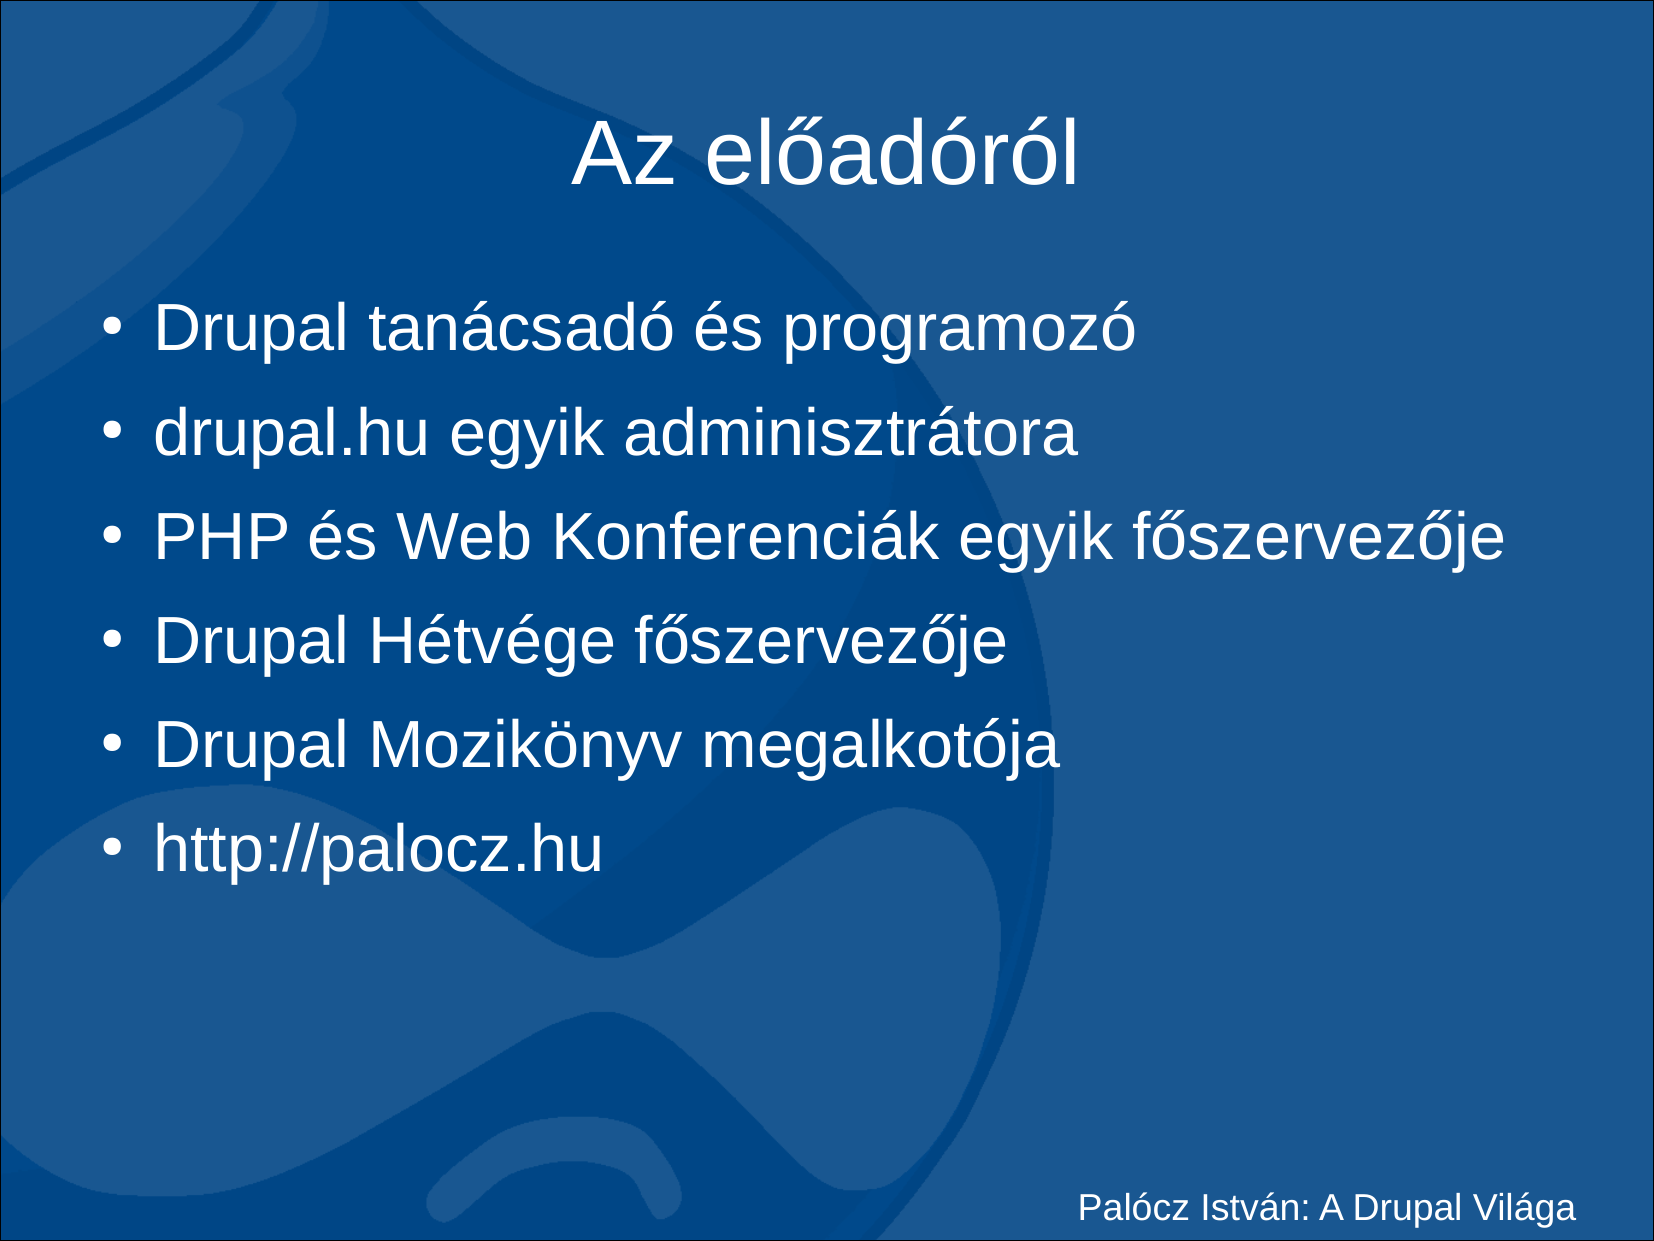

# Az előadóról
Drupal tanácsadó és programozó
drupal.hu egyik adminisztrátora
PHP és Web Konferenciák egyik főszervezője
Drupal Hétvége főszervezője
Drupal Mozikönyv megalkotója
http://palocz.hu